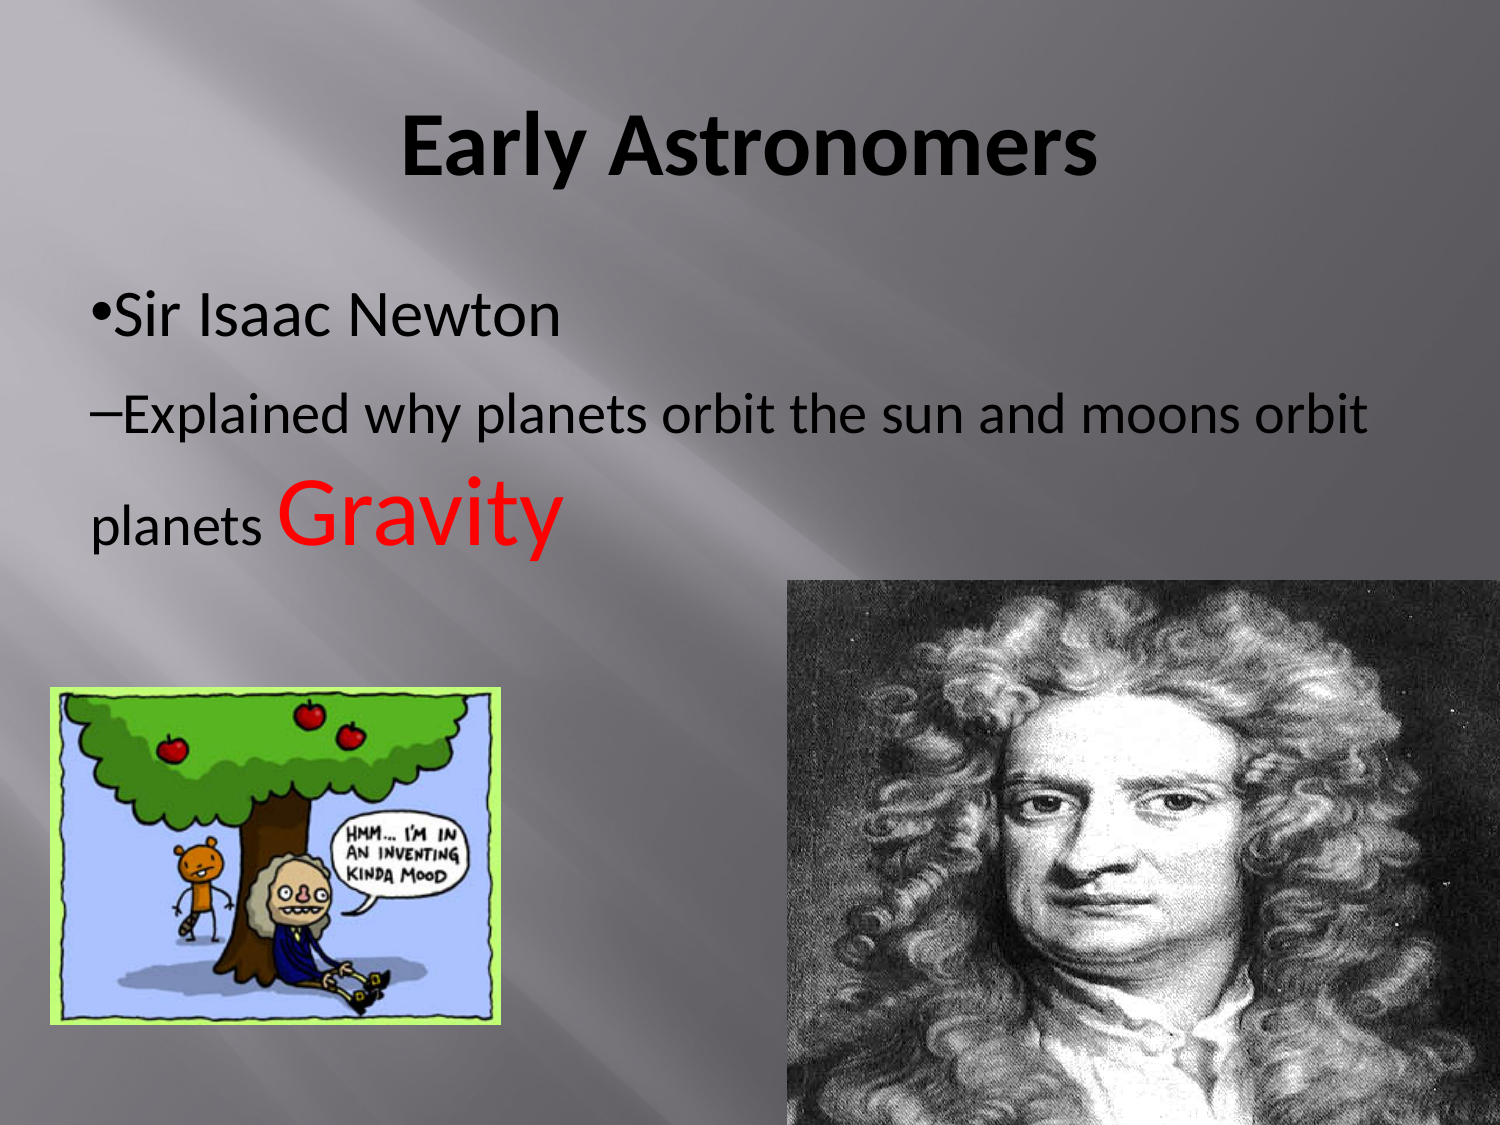

Early Astronomers
Sir Isaac Newton
Explained why planets orbit the sun and moons orbit planets Gravity